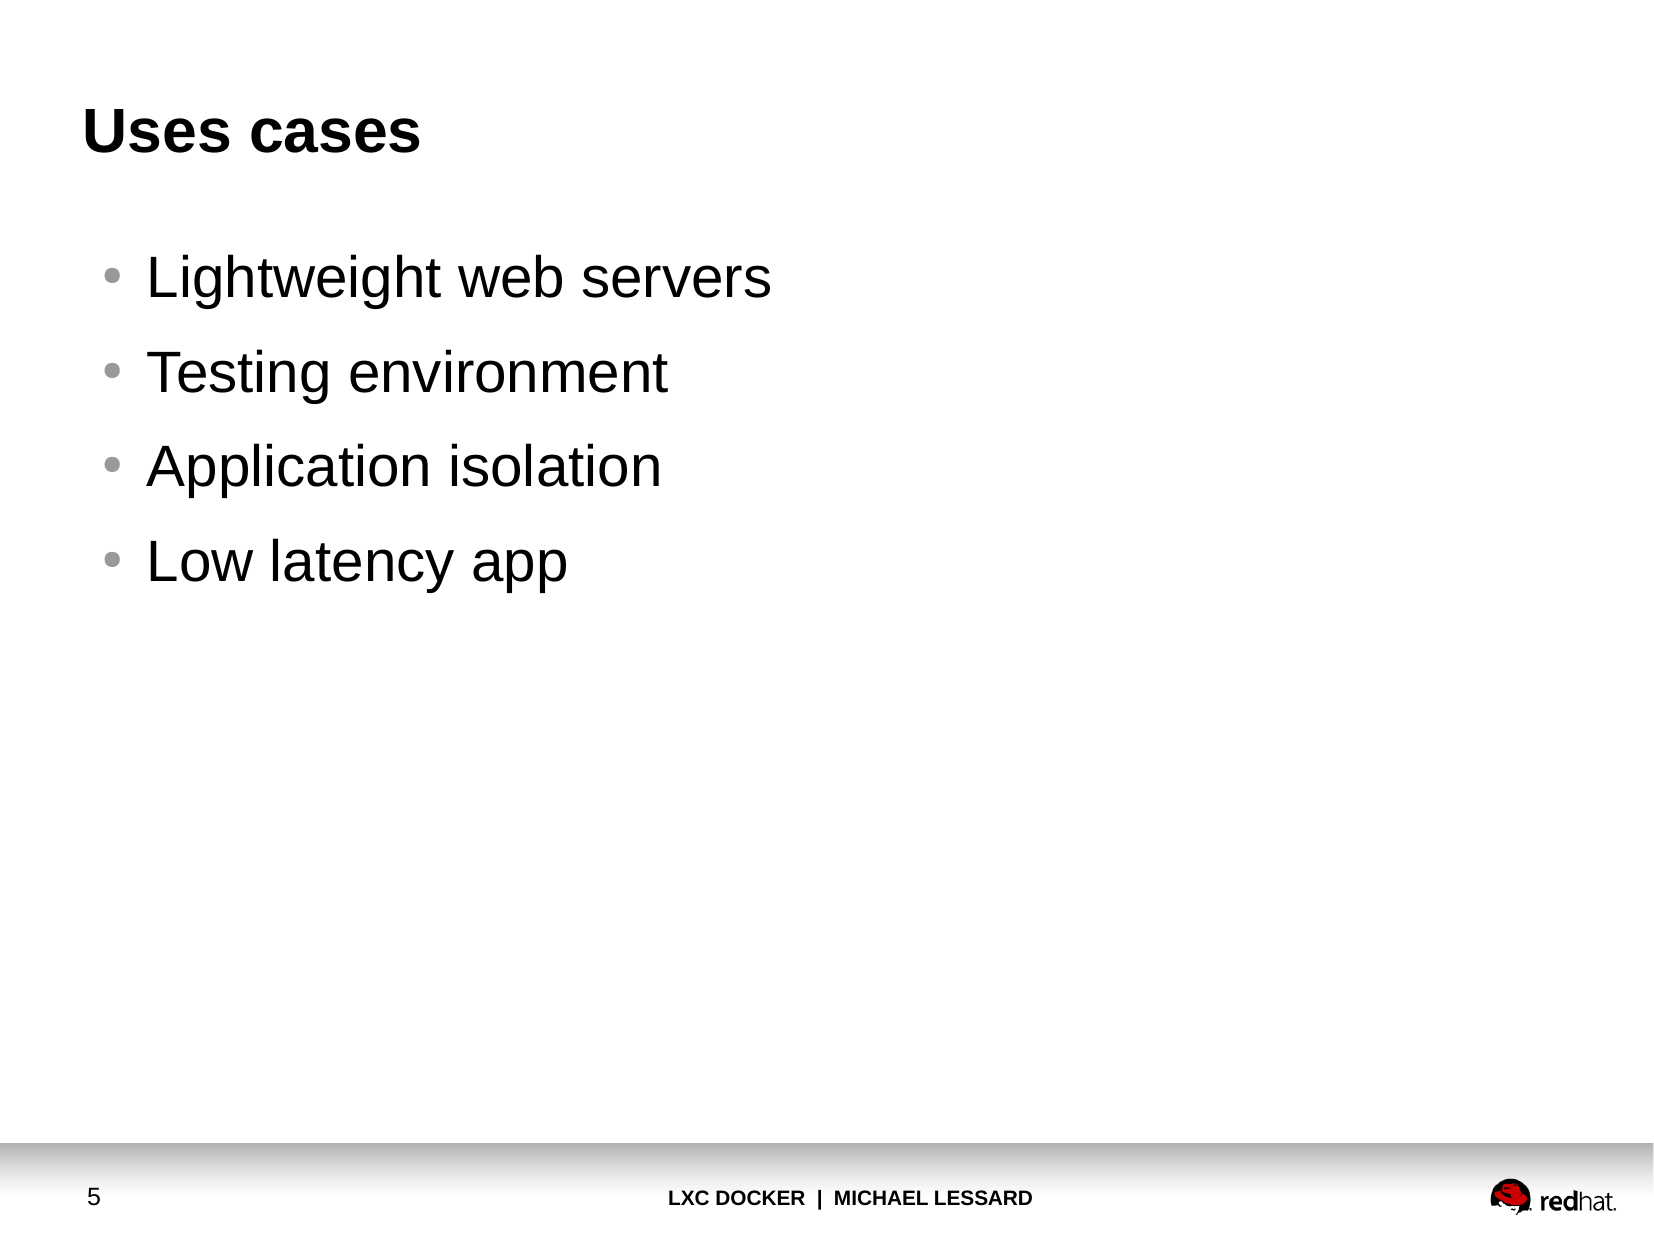

# Uses cases
Lightweight web servers
Testing environment
Application isolation
Low latency app